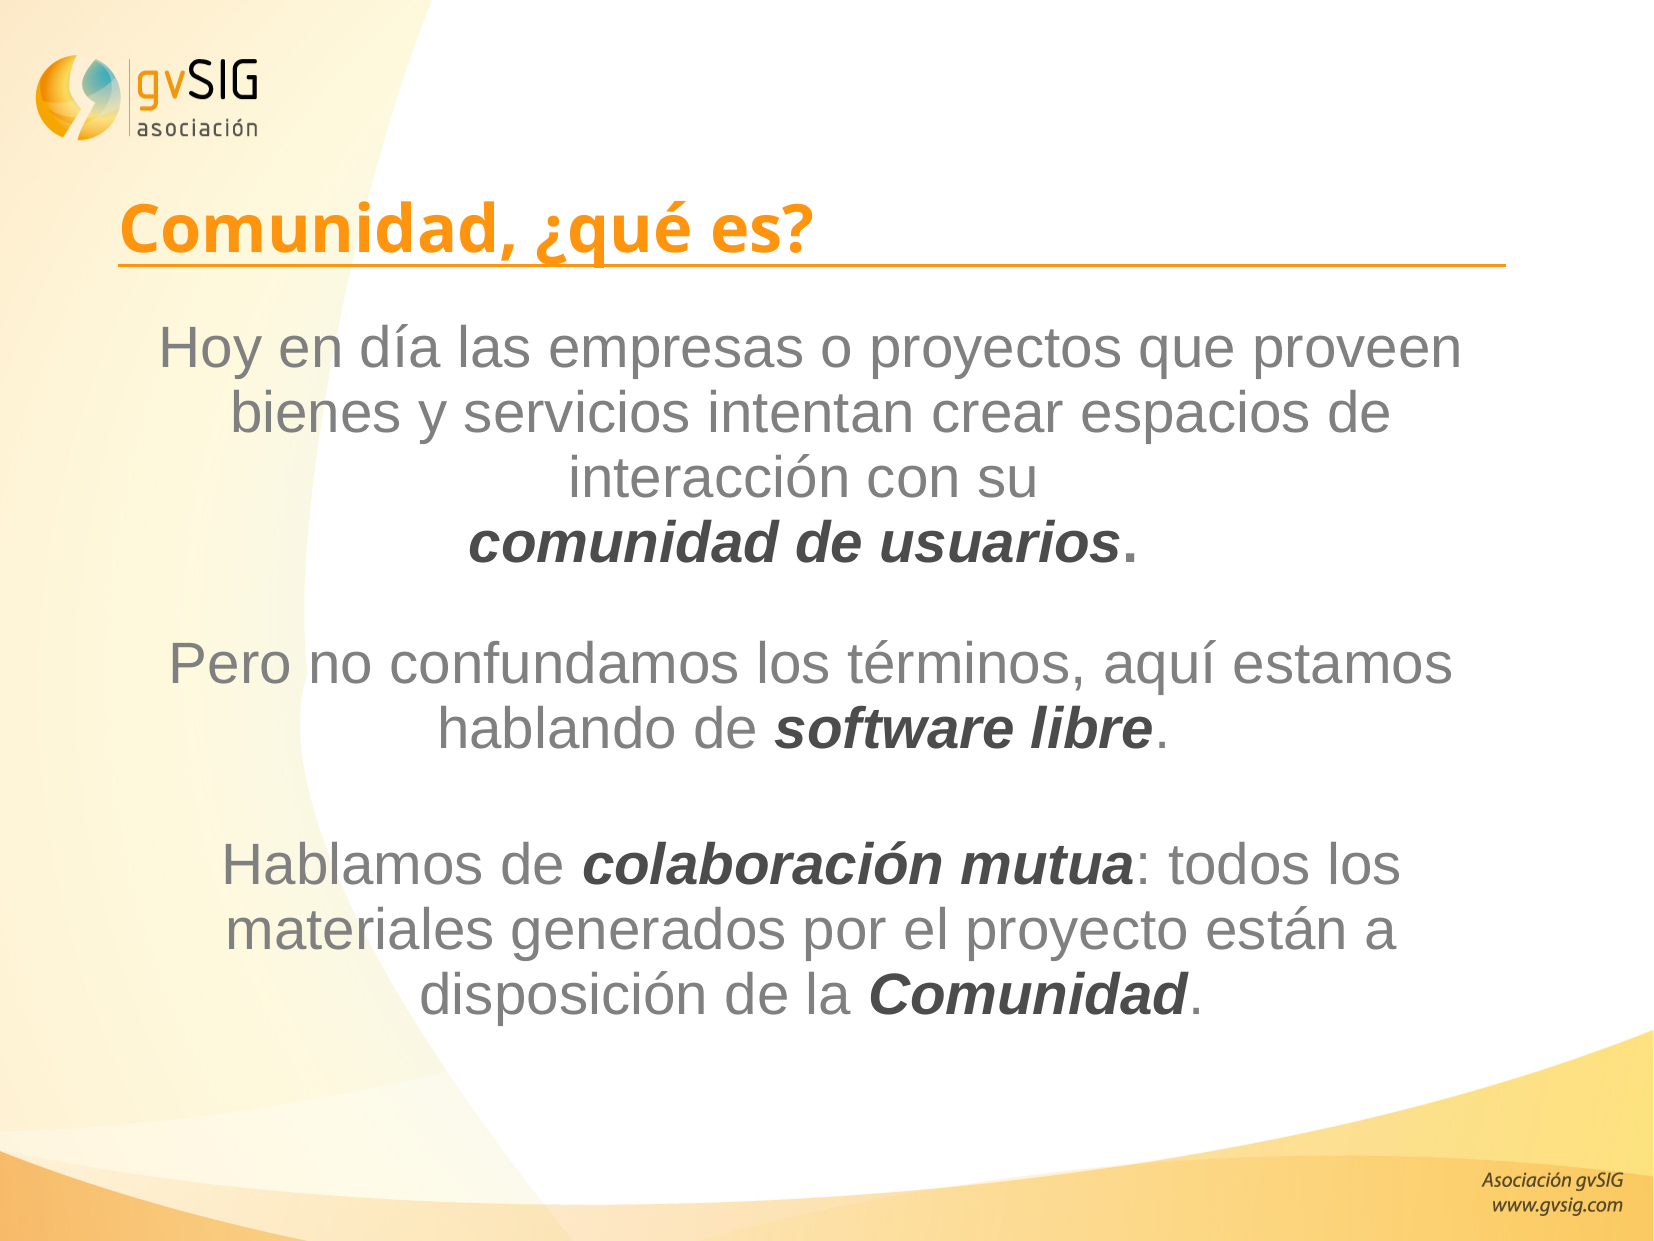

# Comunidad, ¿qué es?
Hoy en día las empresas o proyectos que proveen bienes y servicios intentan crear espacios de interacción con su
comunidad de usuarios.
Pero no confundamos los términos, aquí estamos hablando de software libre.
Hablamos de colaboración mutua: todos los materiales generados por el proyecto están a disposición de la Comunidad.